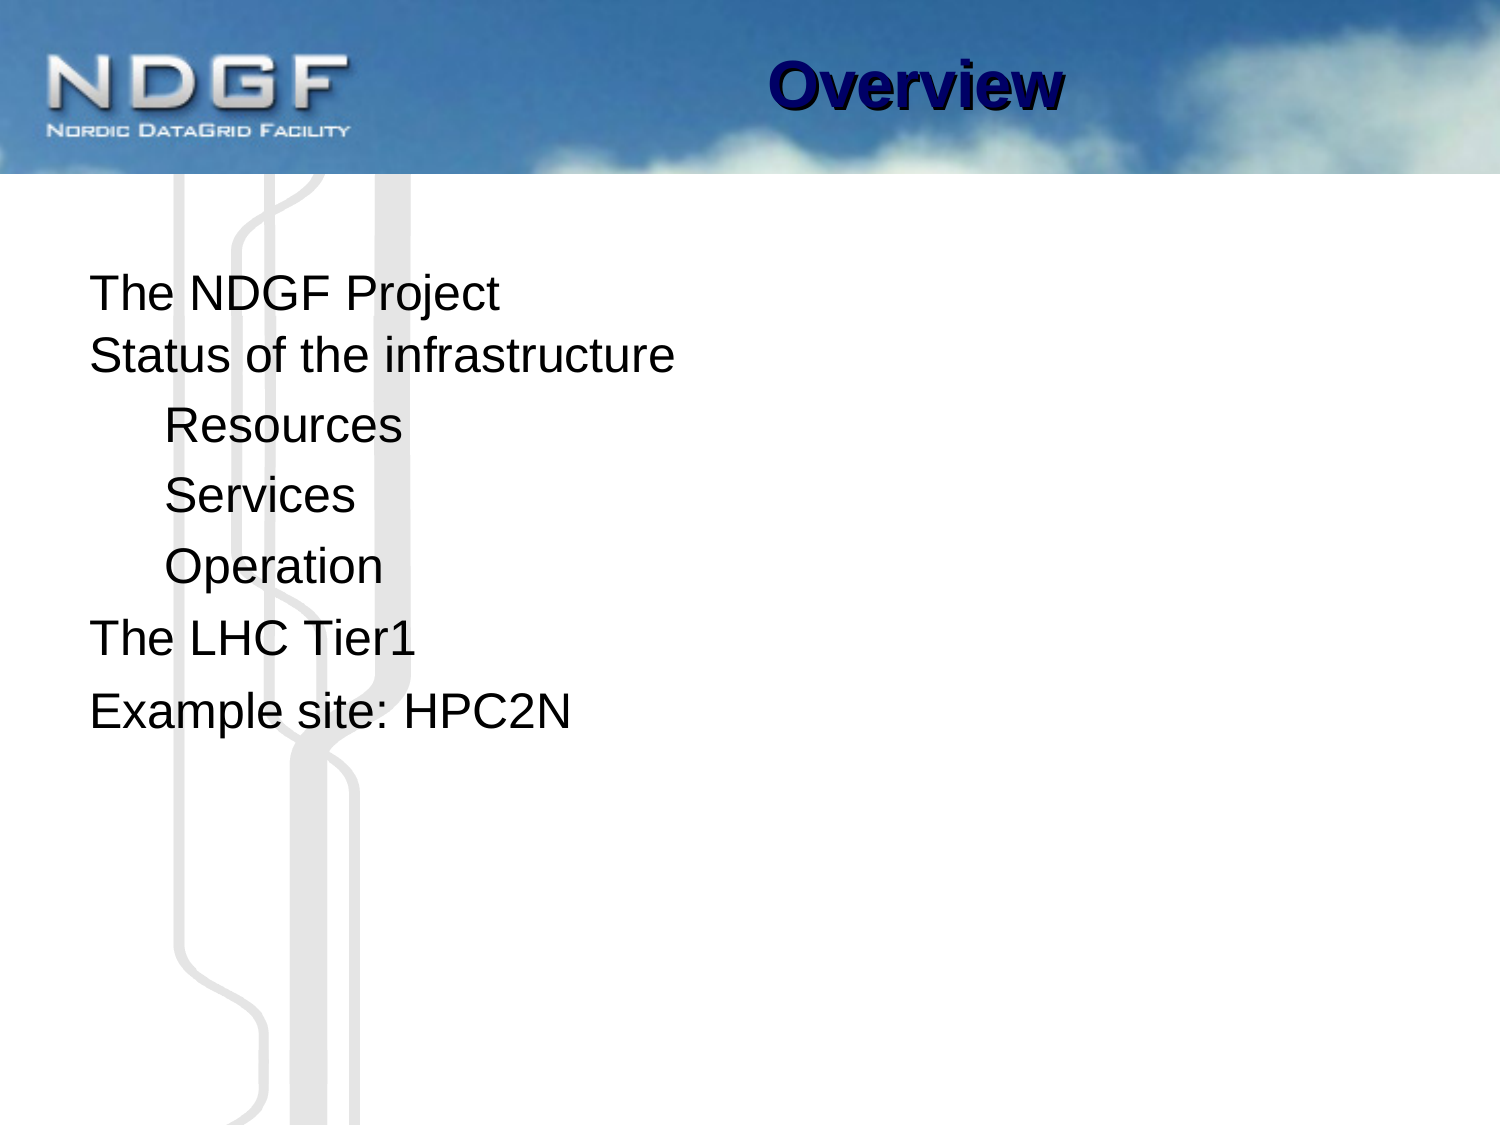

# Overview
The NDGF Project
Status of the infrastructure
Resources
Services
Operation
The LHC Tier1
Example site: HPC2N